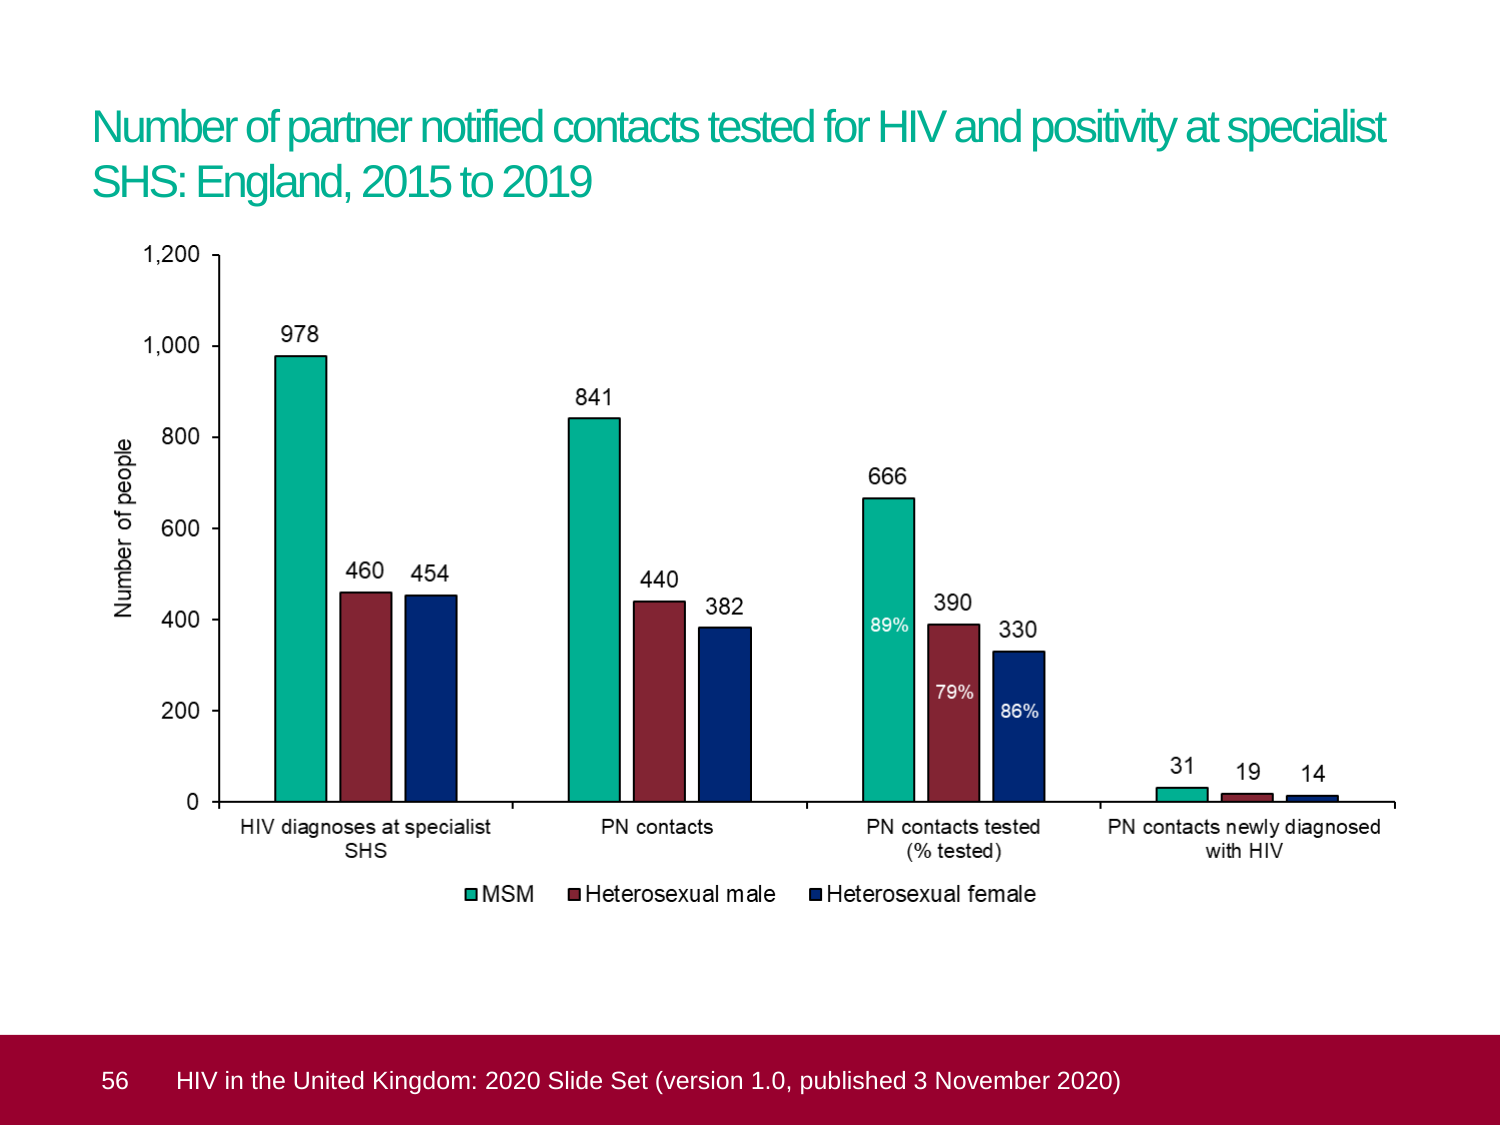

Number of partner notified contacts tested for HIV and positivity at specialist SHS: England, 2015 to 2019
HIV in the United Kingdom: 2020 Slide Set (version 1.0, published 3 November 2020)
HIV in the United Kingdom: 2020 Slide Set (version 1.0, published 3 November 2020)